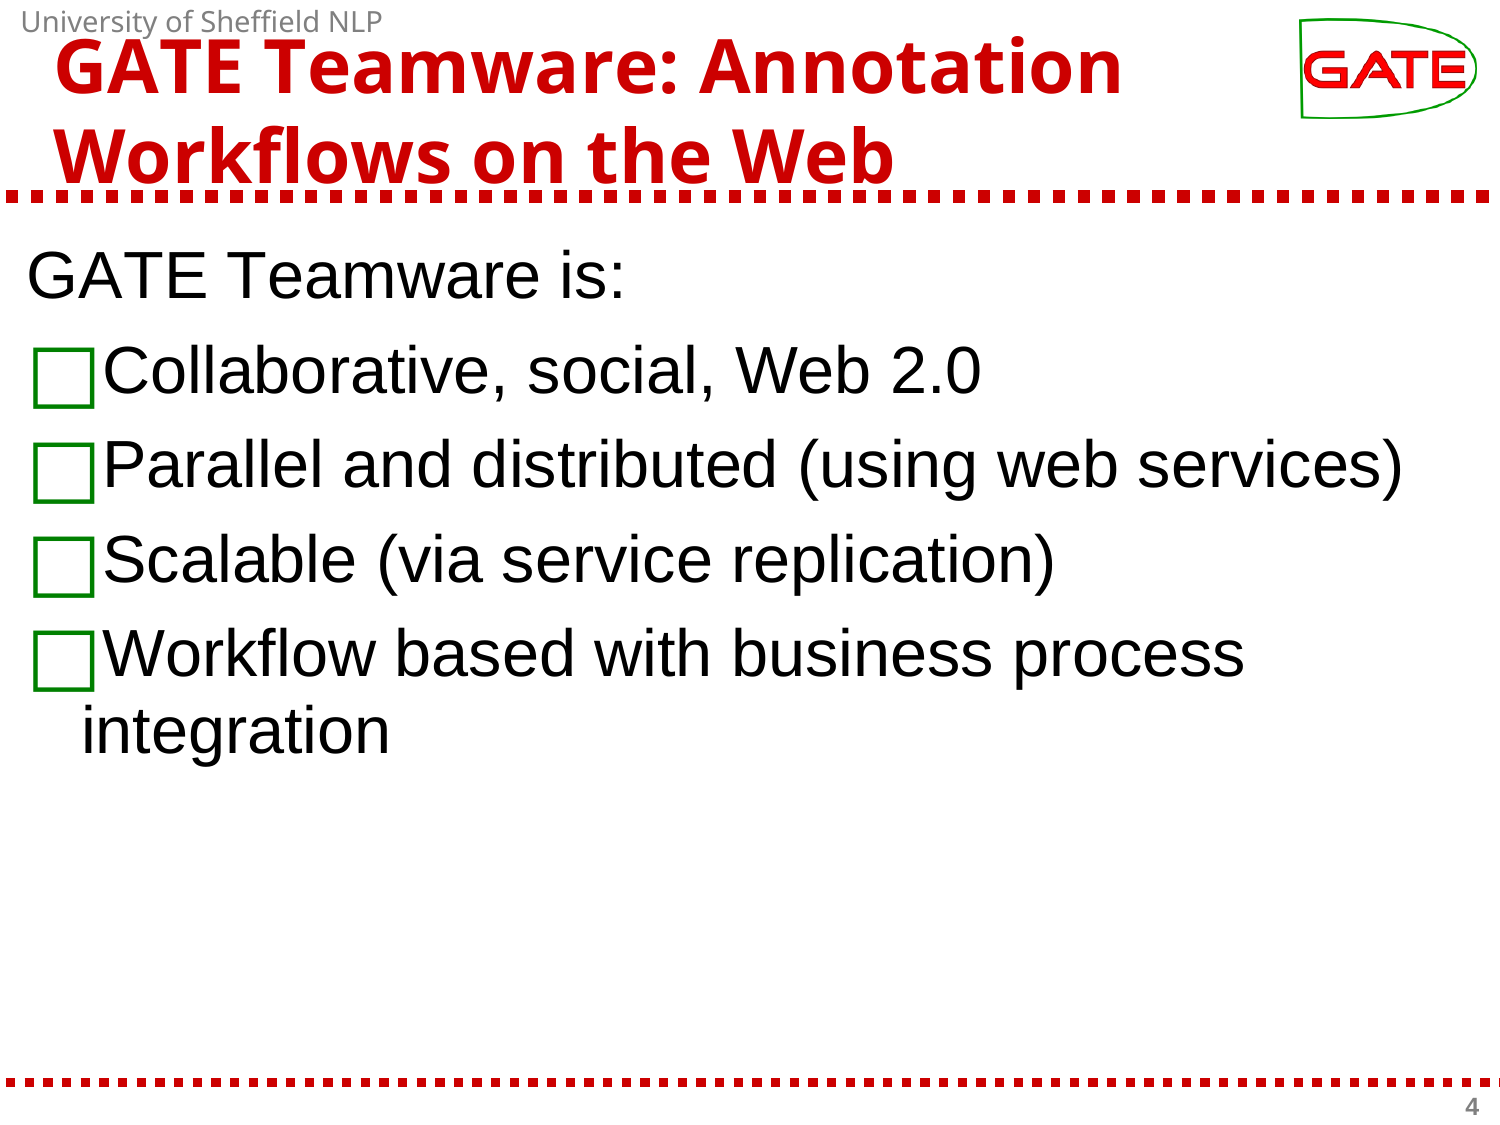

# GATE Teamware: Annotation Workflows on the Web
GATE Teamware is:
Collaborative, social, Web 2.0
Parallel and distributed (using web services)‏
Scalable (via service replication)‏
Workflow based with business process integration